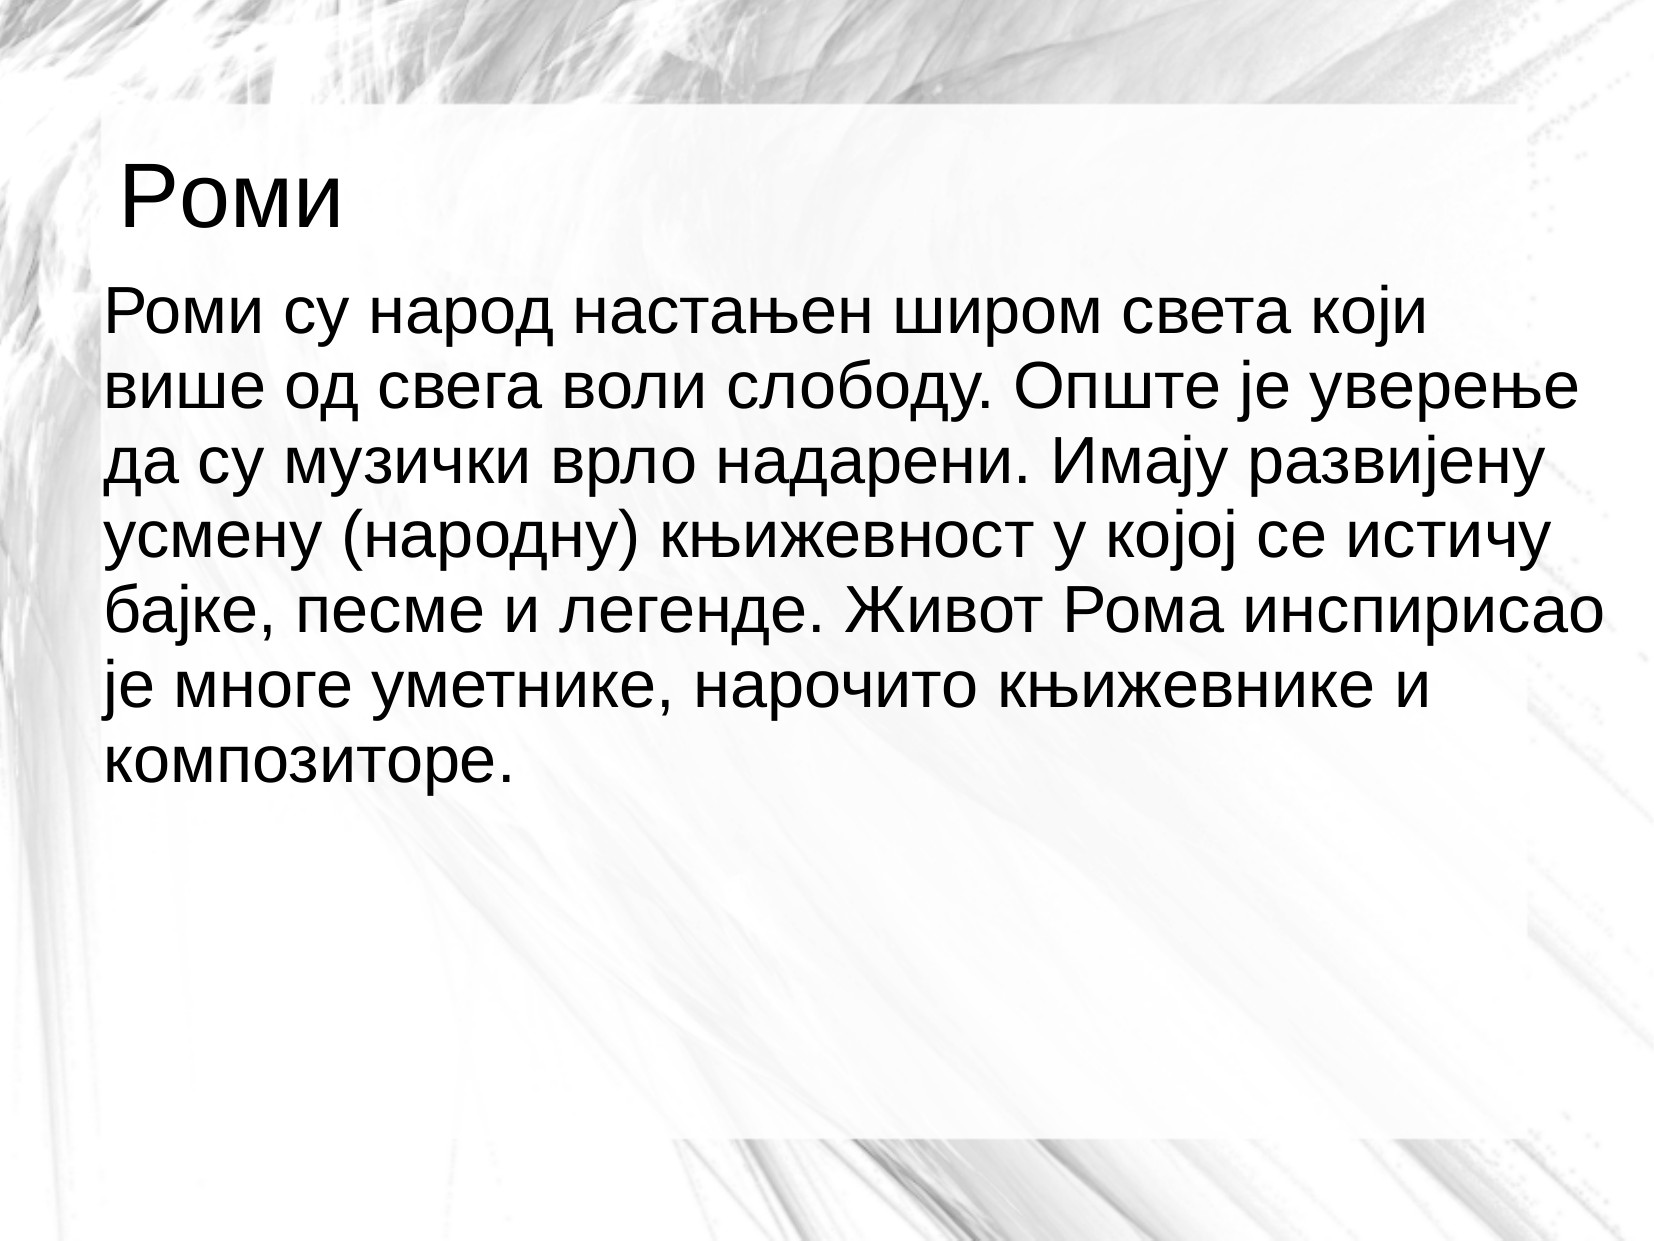

# Роми
Роми су народ настањен широм света који више од свега воли слободу. Опште је уверење да су музички врло надарени. Имају развијену усмену (народну) књижевност у којој се истичу бајке, песме и легенде. Живот Рома инспирисао је многе уметнике, нарочито књижевнике и композиторе.